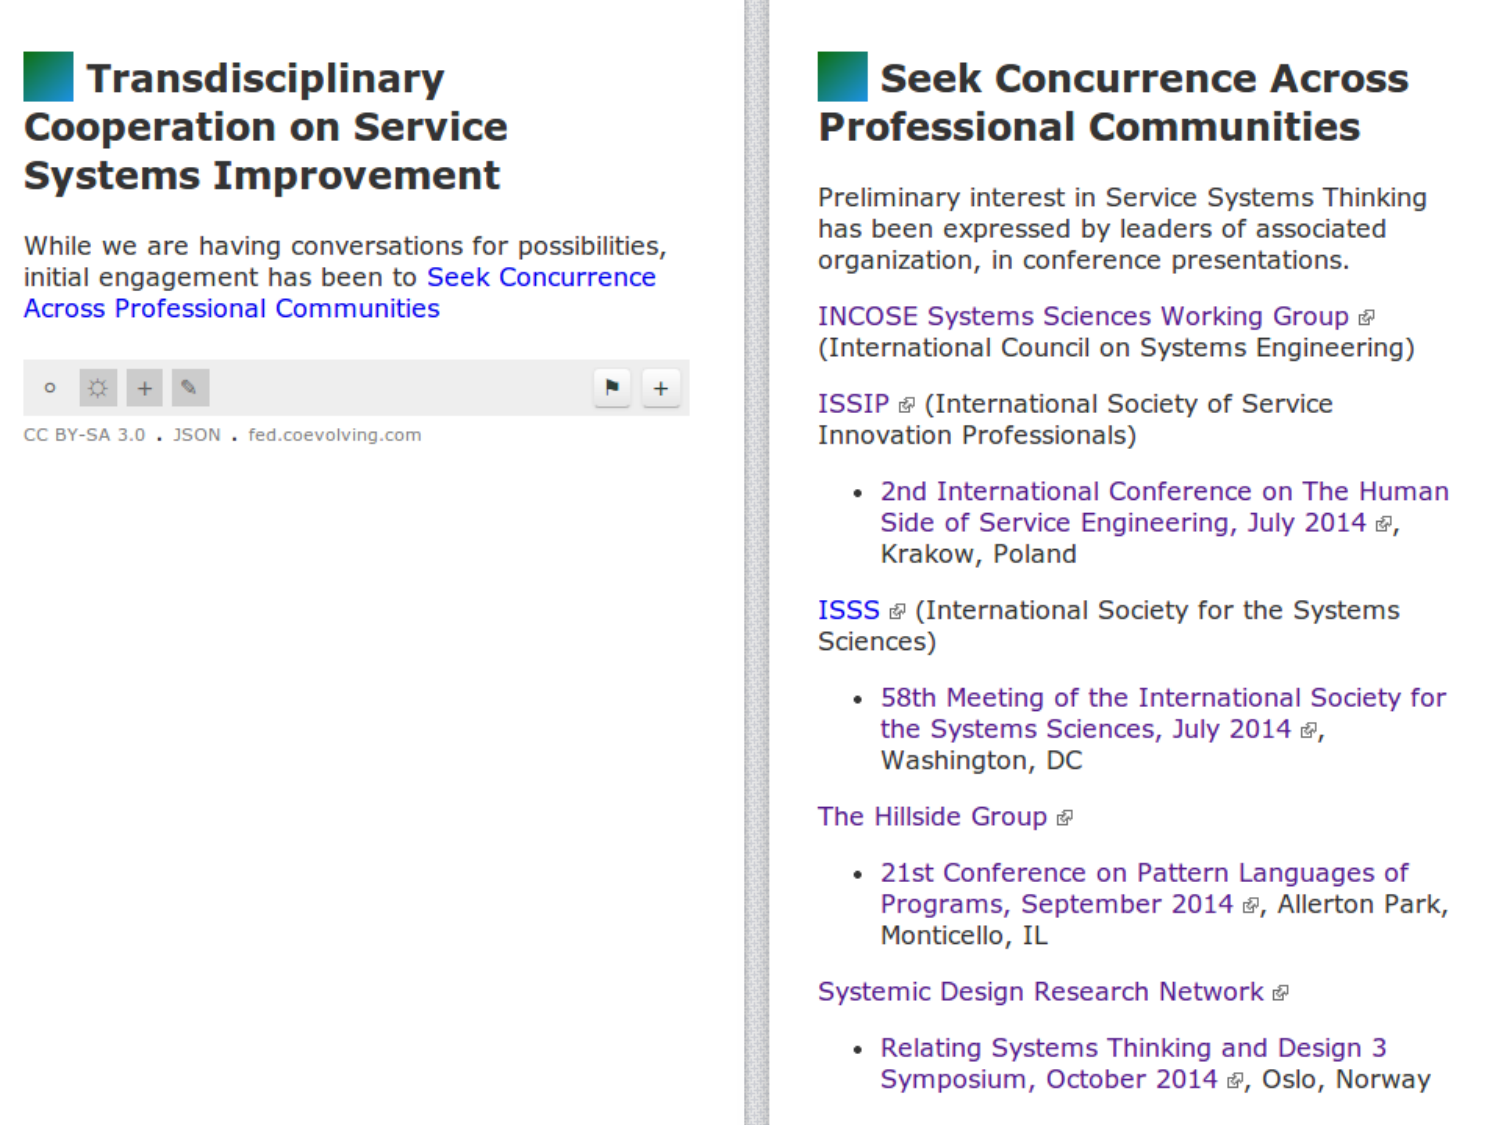

# Transdisciplinary Cooperation on Service Systems Improvement
An Invitation to Service Systems Thinking
October 2014
85